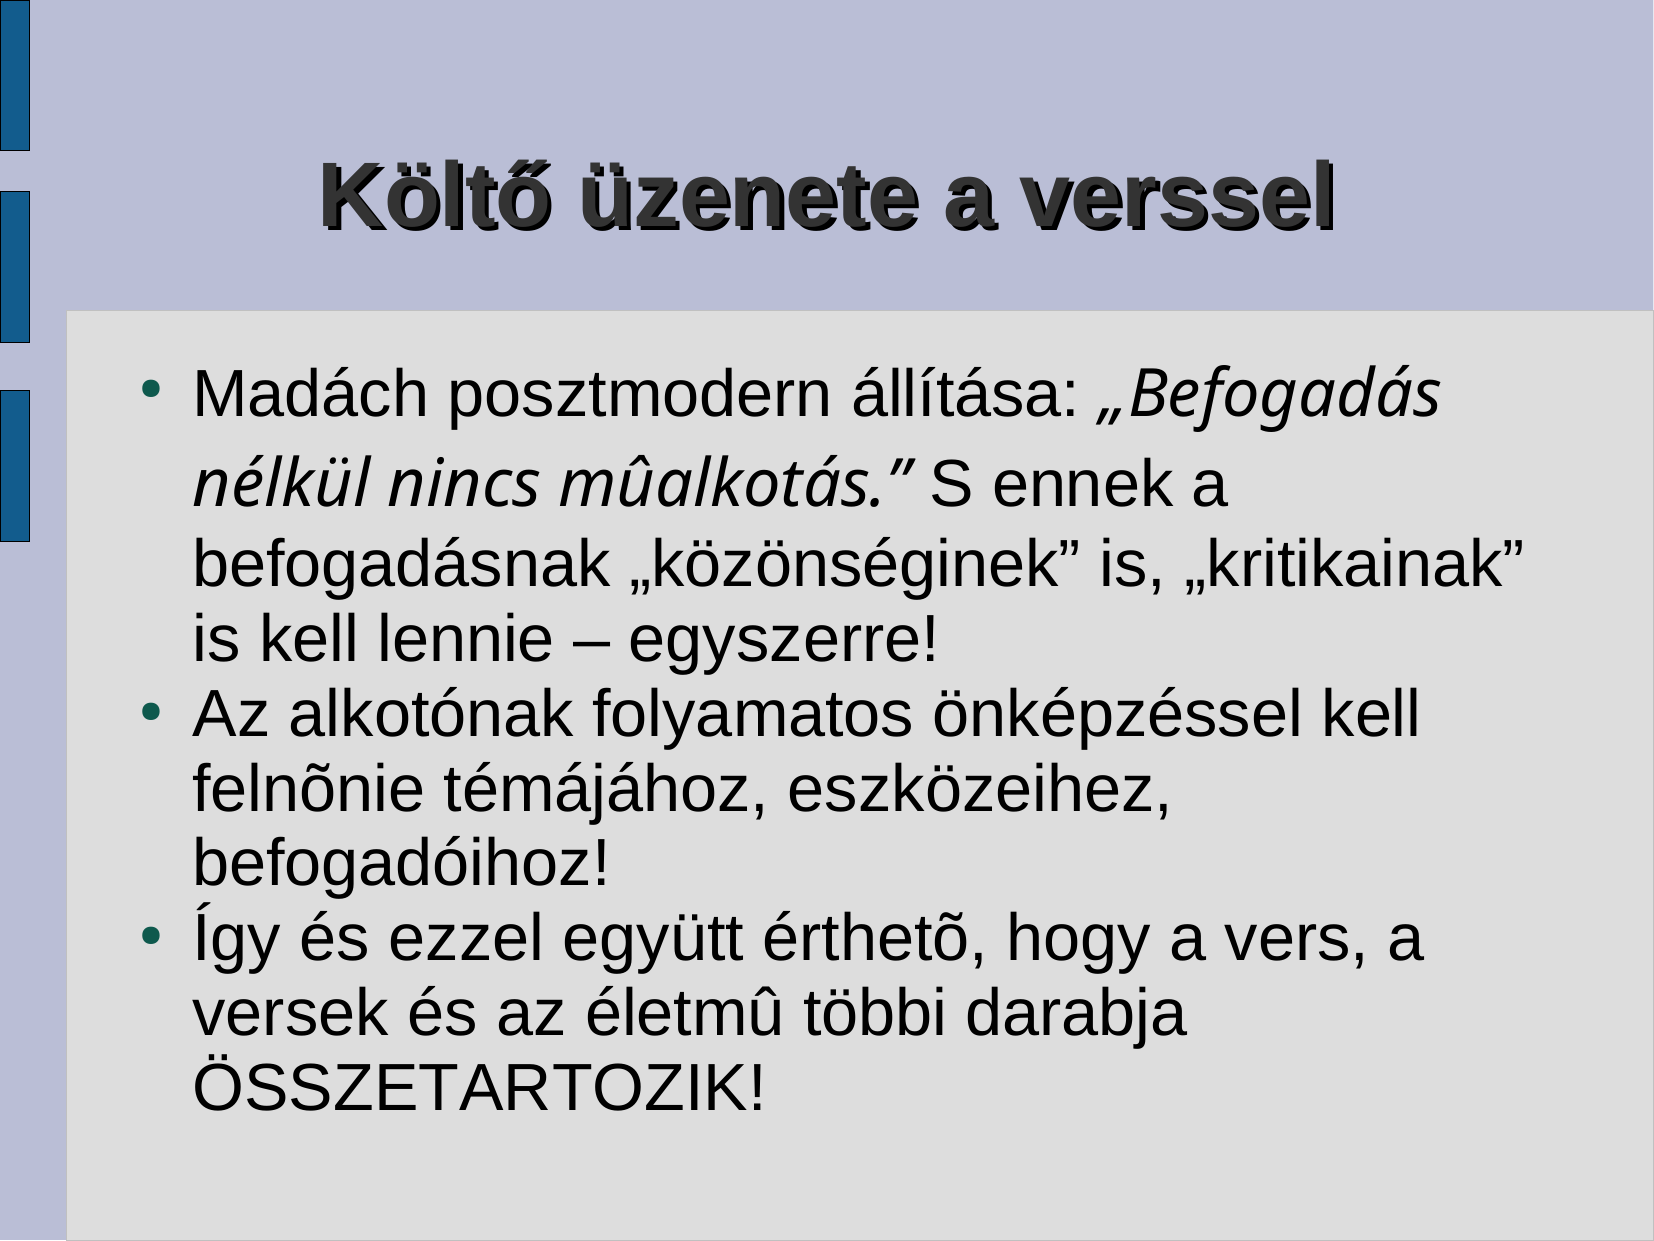

# Költő üzenete a verssel
Madách posztmodern állítása: „Befogadás nélkül nincs mûalkotás.” S ennek a befogadásnak „közönséginek” is, „kritikainak” is kell lennie – egyszerre!
Az alkotónak folyamatos önképzéssel kell felnõnie témájához, eszközeihez, befogadóihoz!
Így és ezzel együtt érthetõ, hogy a vers, a versek és az életmû többi darabja ÖSSZETARTOZIK!